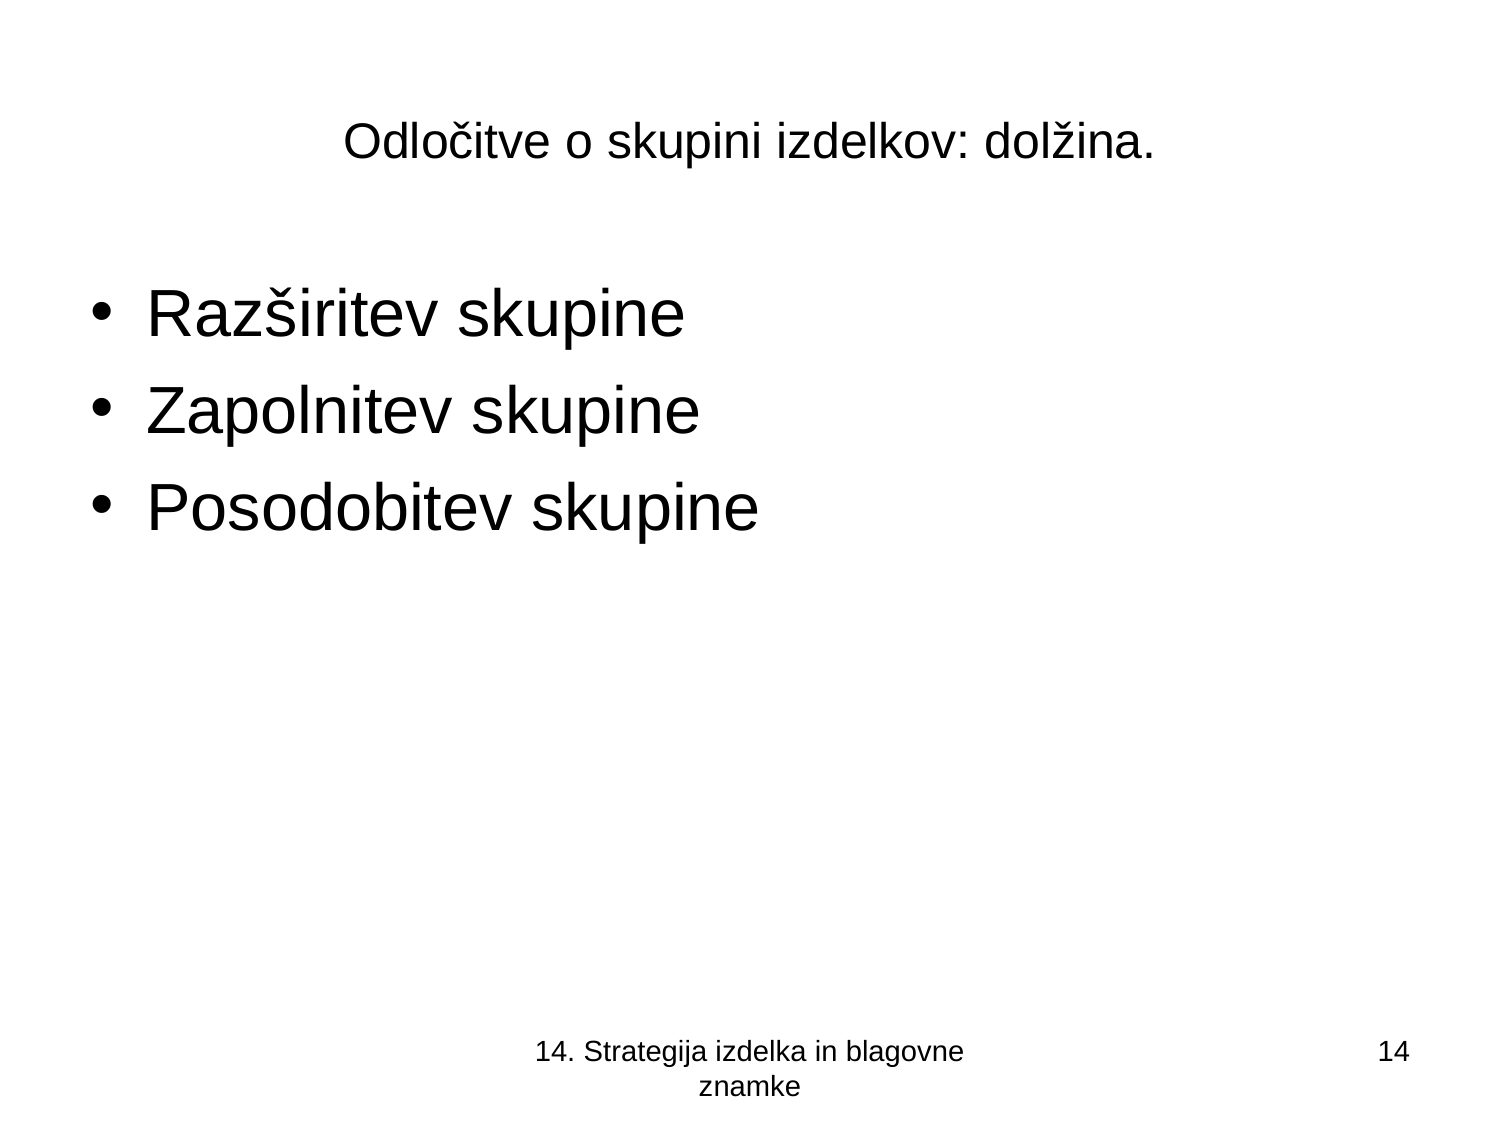

# Odločitve o skupini izdelkov: dolžina.
Razširitev skupine
Zapolnitev skupine
Posodobitev skupine
14. Strategija izdelka in blagovne znamke